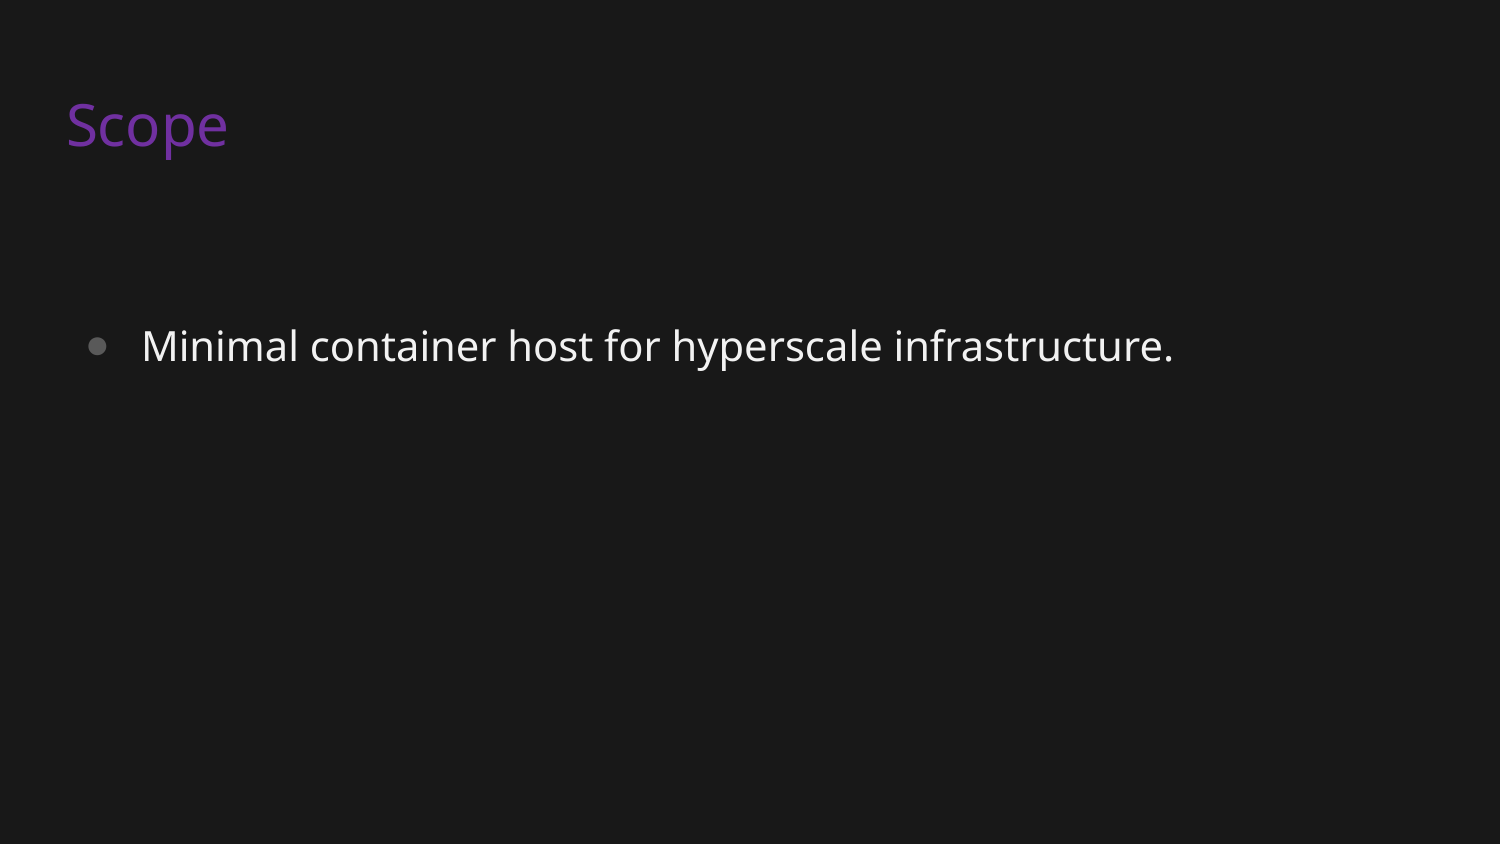

# Scope
Minimal container host for hyperscale infrastructure.